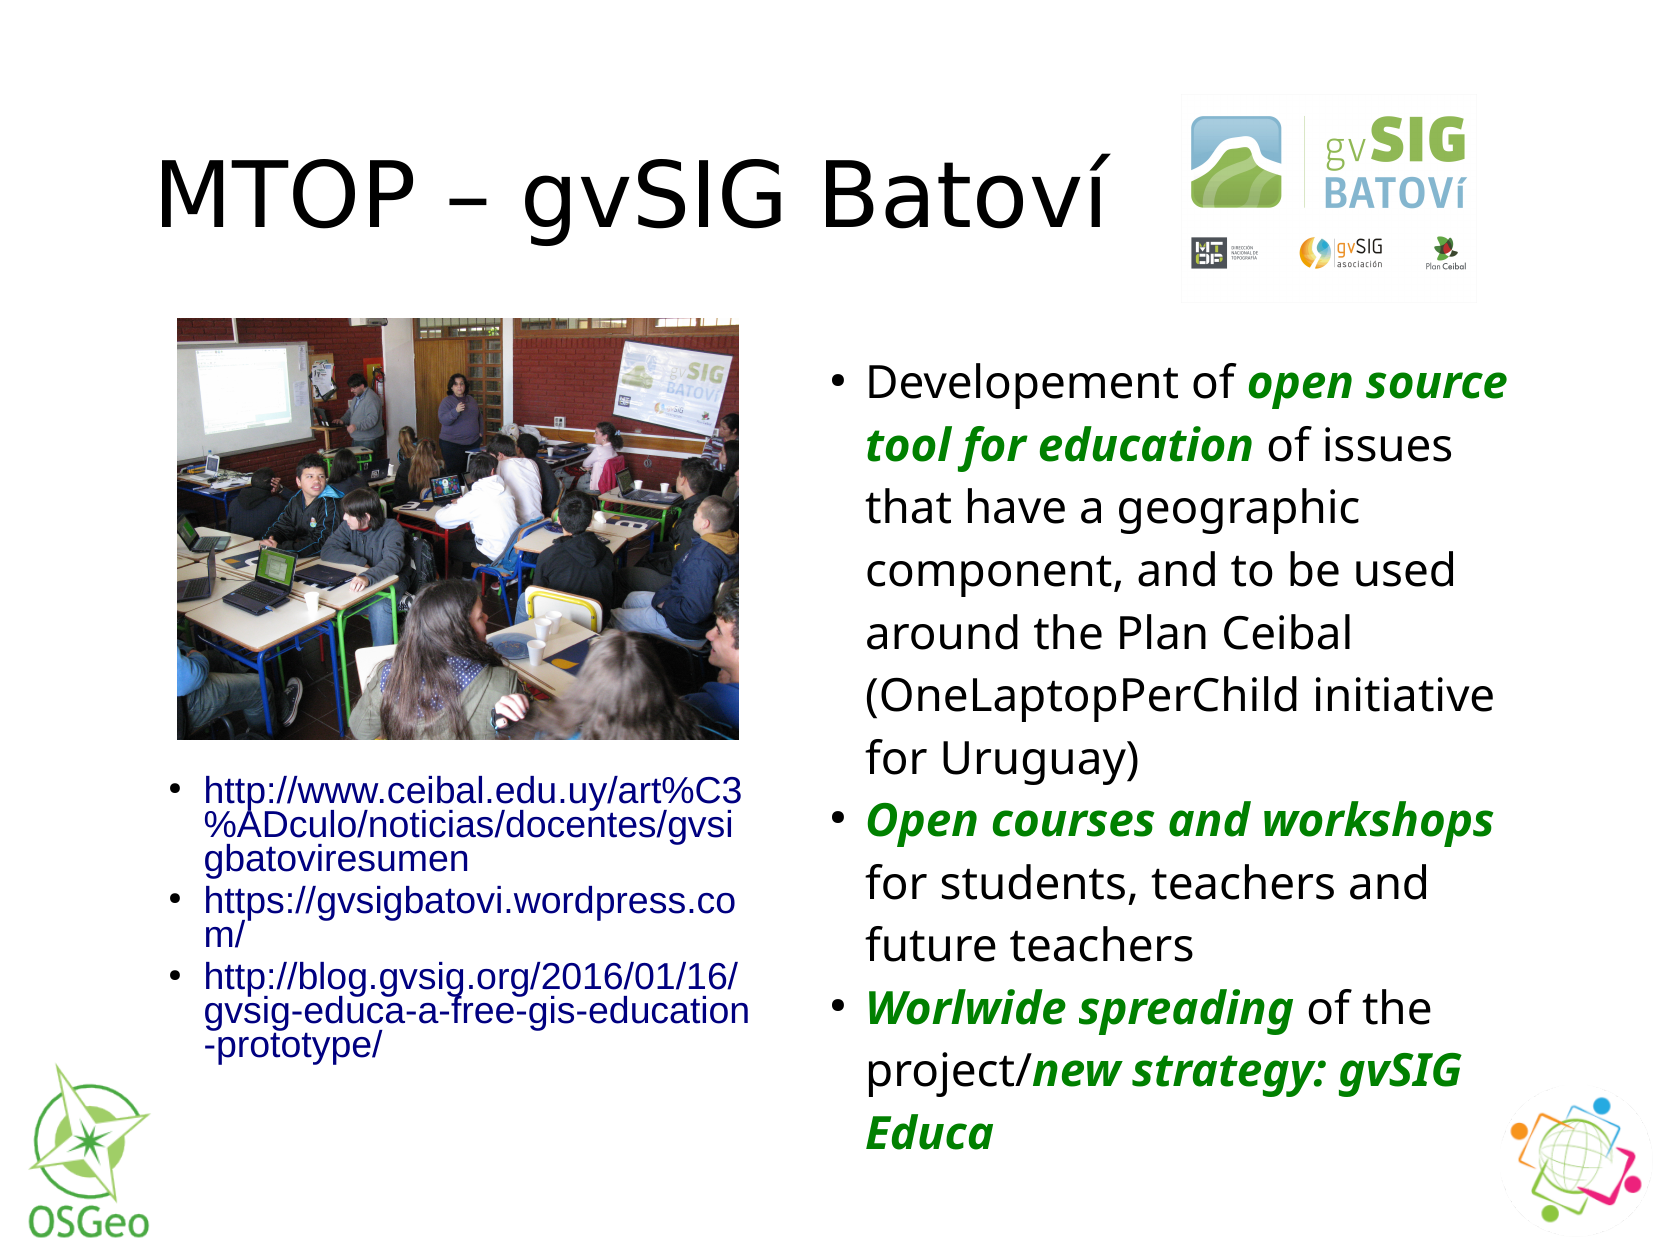

# MTOP – gvSIG Batoví
Developement of open source tool for education of issues that have a geographic component, and to be used around the Plan Ceibal (OneLaptopPerChild initiative for Uruguay)
Open courses and workshops for students, teachers and future teachers
Worlwide spreading of the project/new strategy: gvSIG Educa
http://www.ceibal.edu.uy/art%C3%ADculo/noticias/docentes/gvsigbatoviresumen
https://gvsigbatovi.wordpress.com/
http://blog.gvsig.org/2016/01/16/gvsig-educa-a-free-gis-education-prototype/